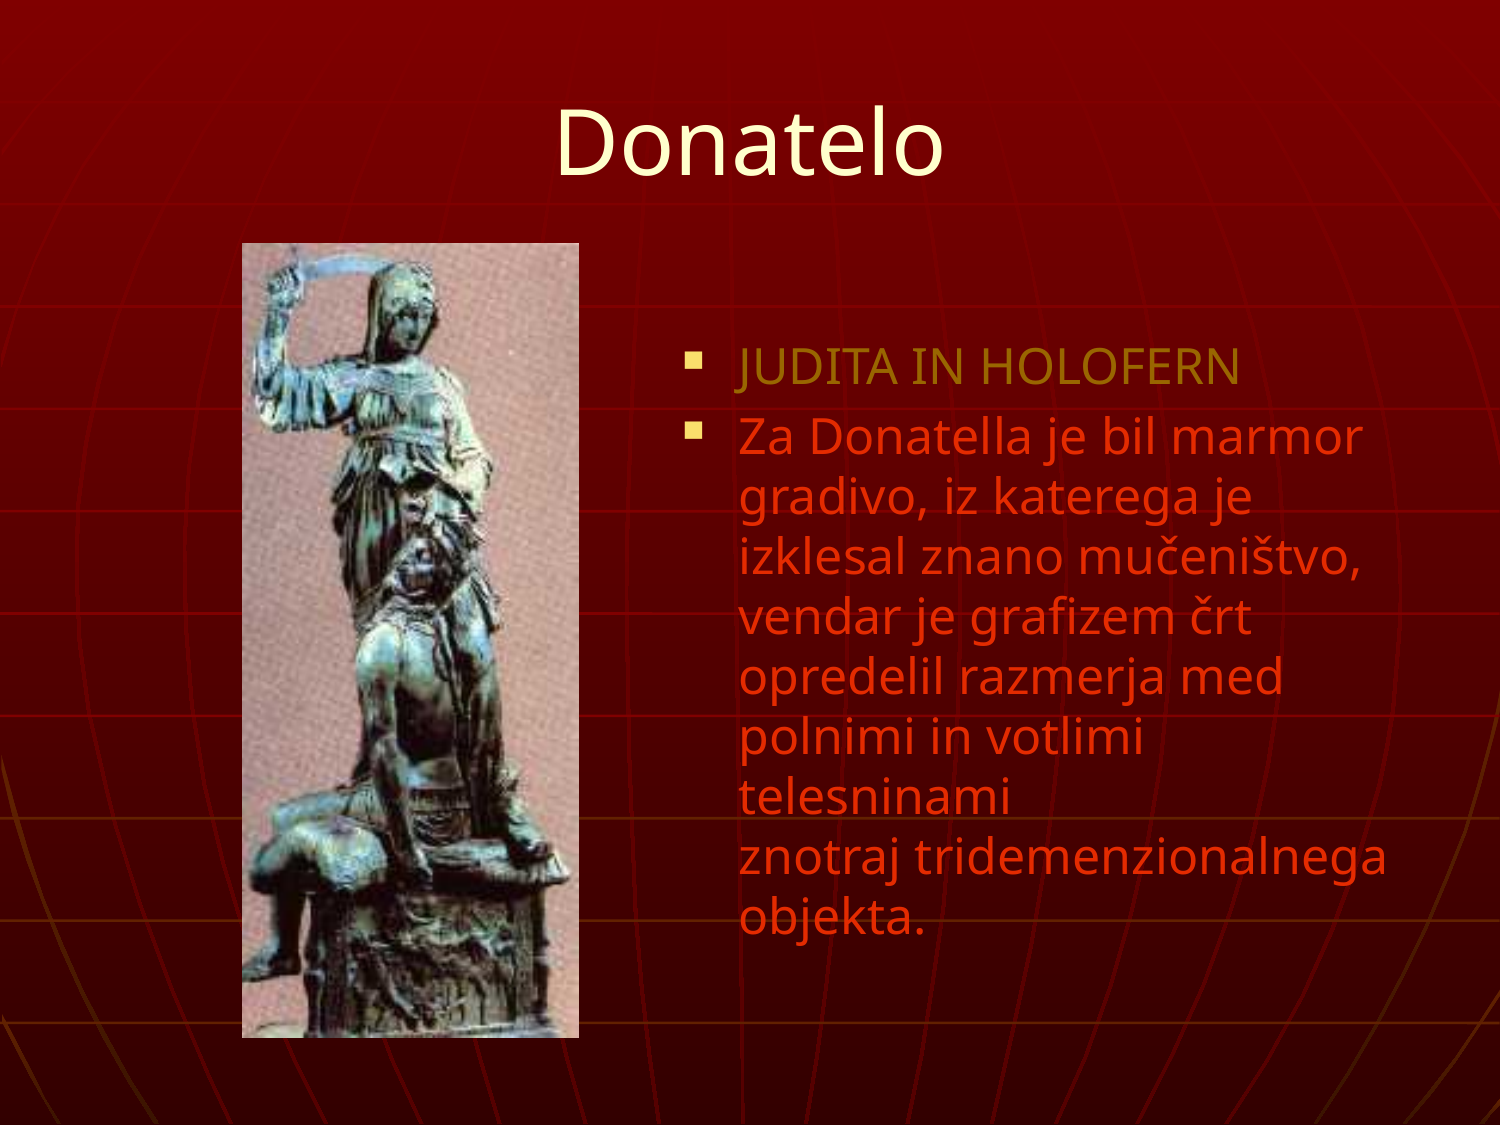

# Donatelo
JUDITA IN HOLOFERN
Za Donatella je bil marmor gradivo, iz katerega je izklesal znano mučeništvo, vendar je grafizem črt opredelil razmerja med polnimi in votlimi telesninami
znotraj tridemenzionalnega objekta.